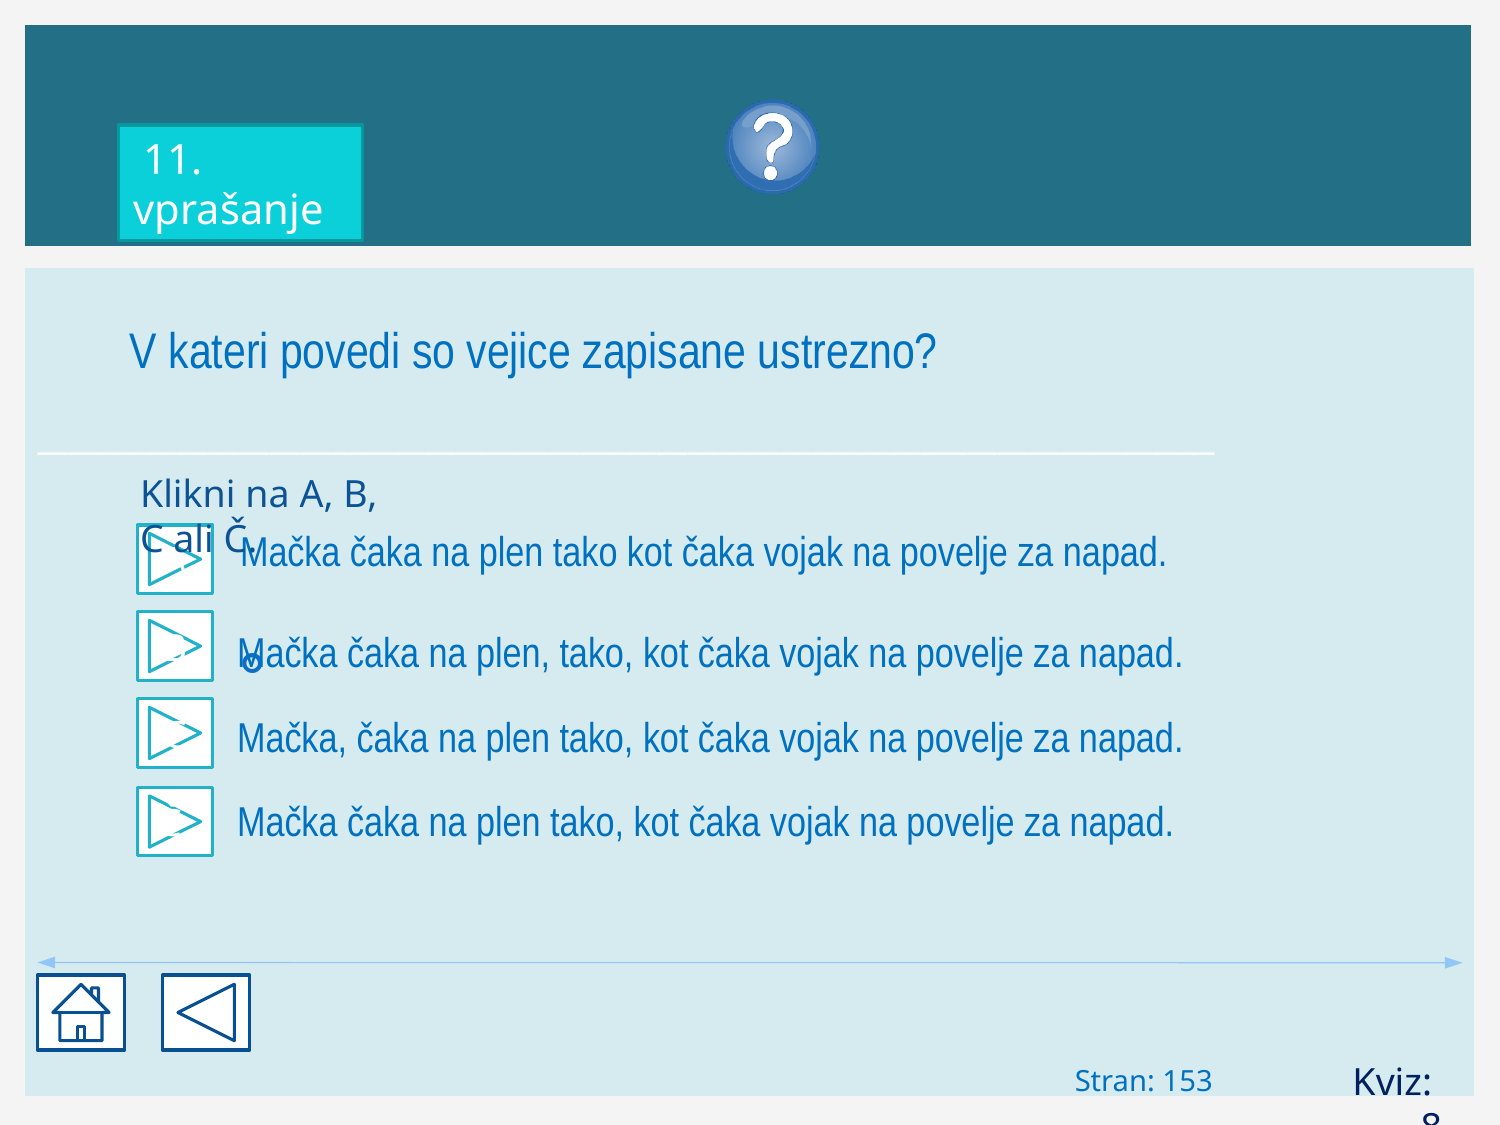

11. vprašanje
V kateri povedi so vejice zapisane ustrezno?
____________________________________________________________________________
Klikni na A, B, C ali Č.
Mačka čaka na plen tako kot čaka vojak na povelje za napad.
A
B
Mačka čaka na plen, tako, kot čaka vojak na povelje za napad.
C
Mačka, čaka na plen tako, kot čaka vojak na povelje za napad.
Mačka čaka na plen tako, kot čaka vojak na povelje za napad.
Č.
Kviz: 8
Stran: 153